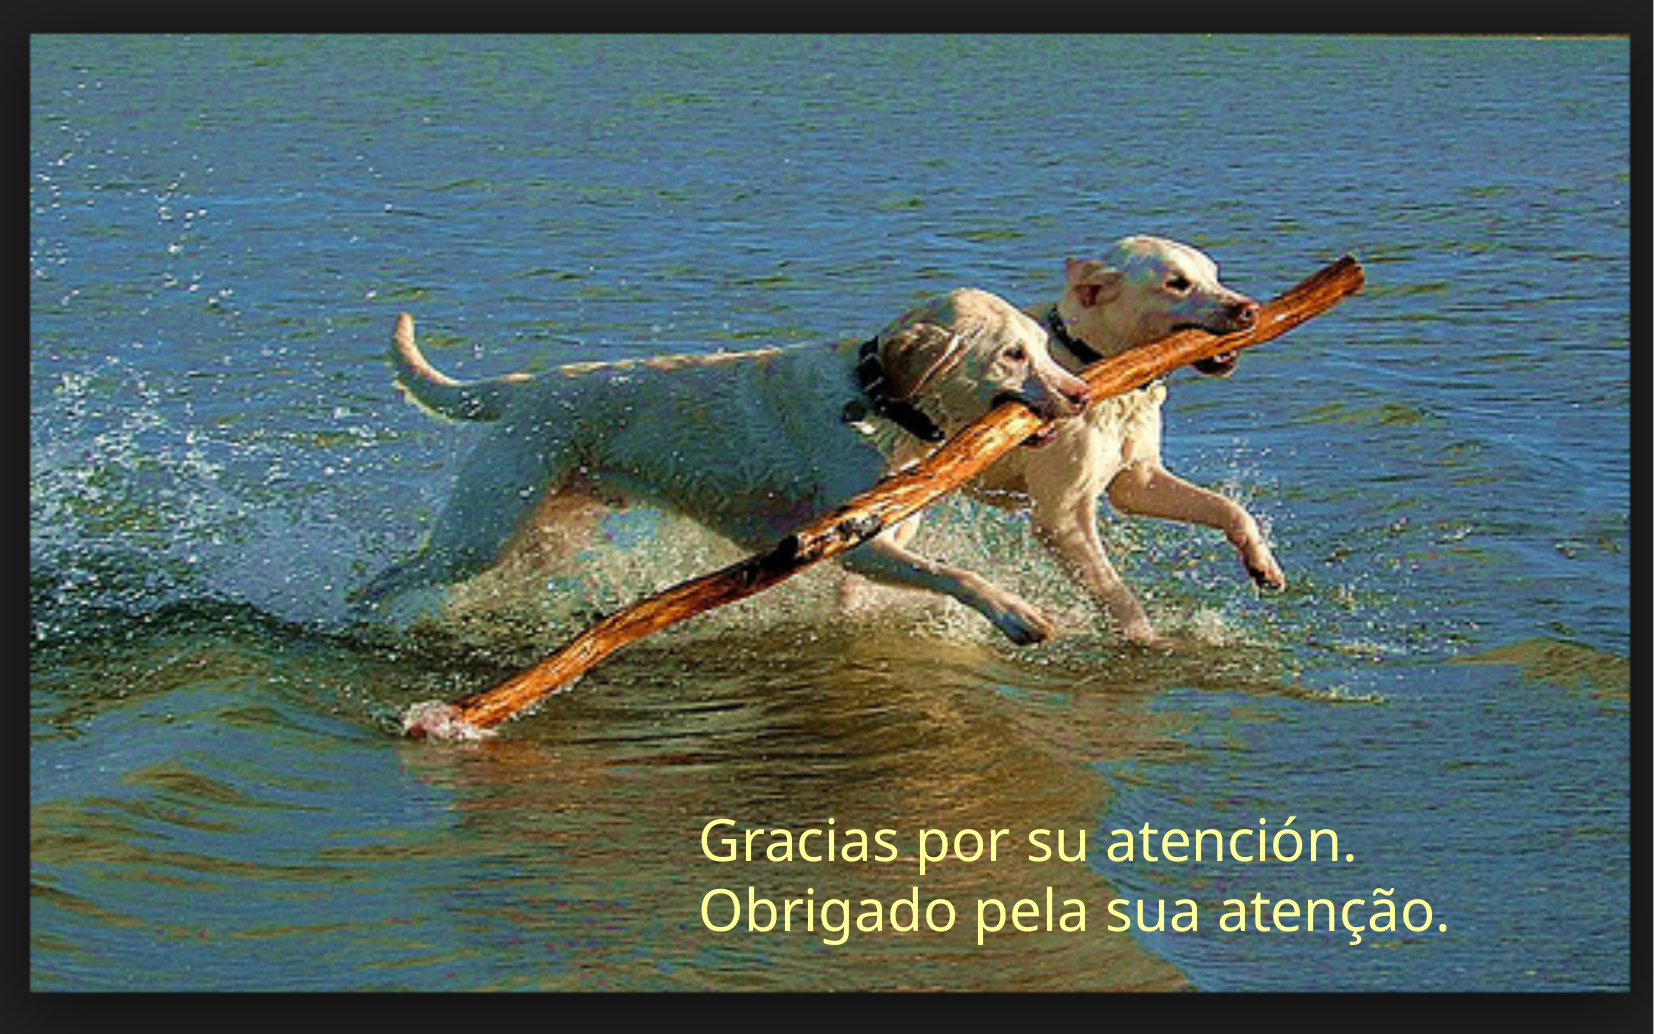

# Gracias por su atención. Obrigado pela sua atenção.